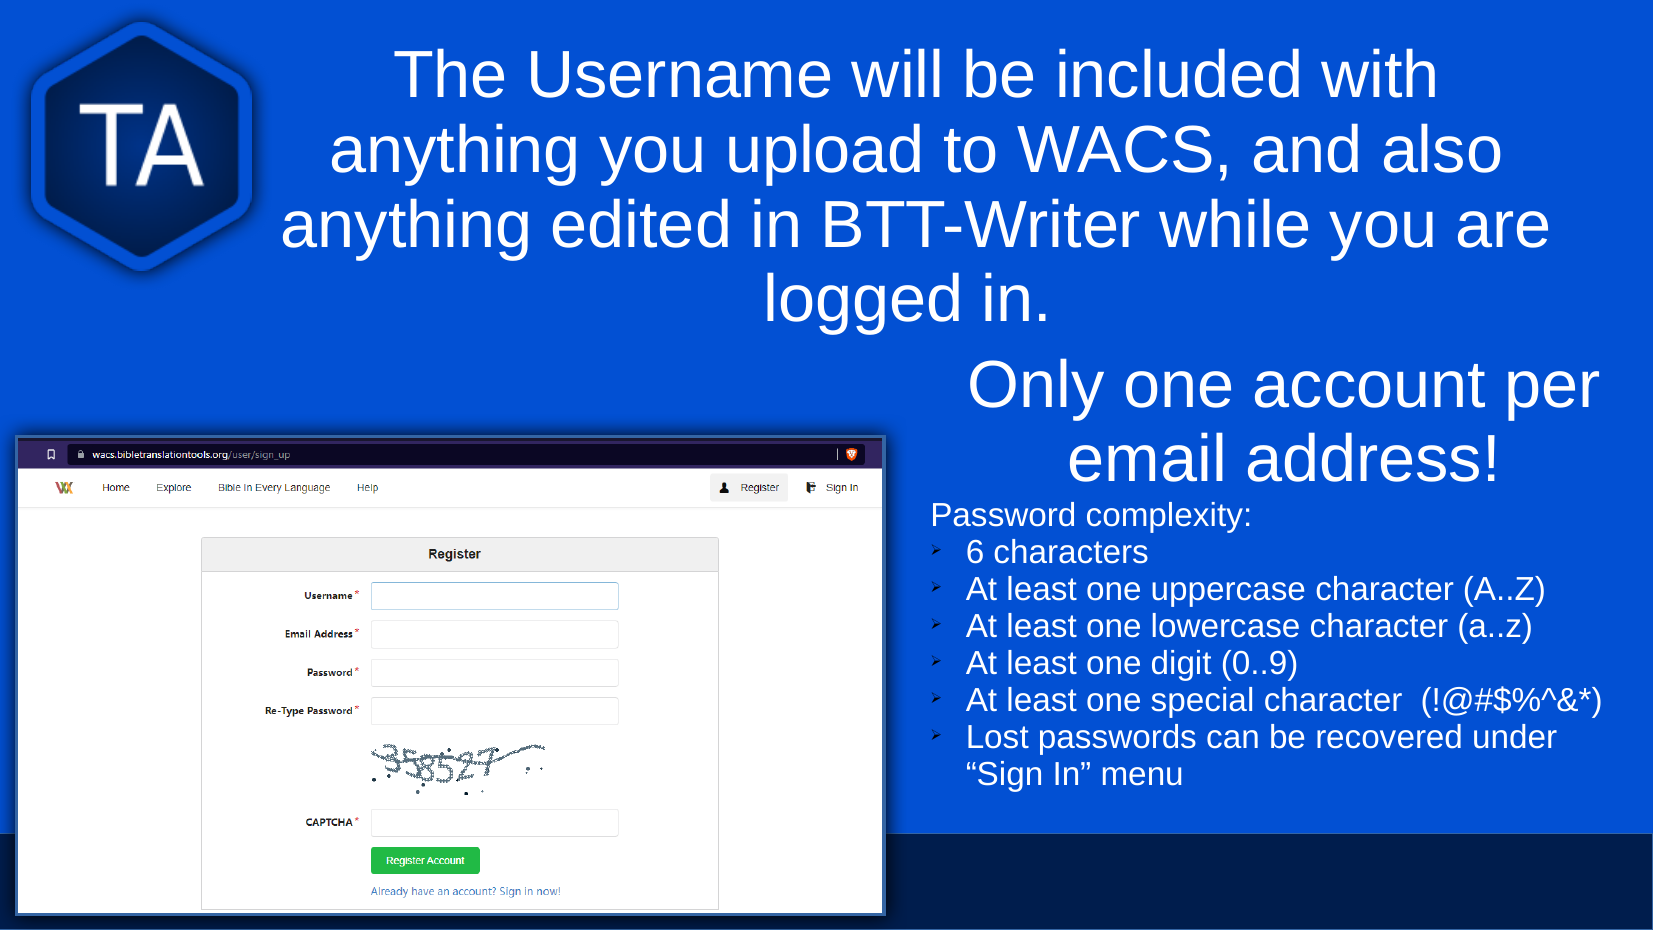

# The Username will be included with anything you upload to WACS, and also anything edited in BTT-Writer while you are logged in.
Only one account per email address!
Password complexity:
6 characters
At least one uppercase character (A..Z)
At least one lowercase character (a..z)
At least one digit (0..9)
At least one special character (!@#$%^&*)
Lost passwords can be recovered under “Sign In” menu